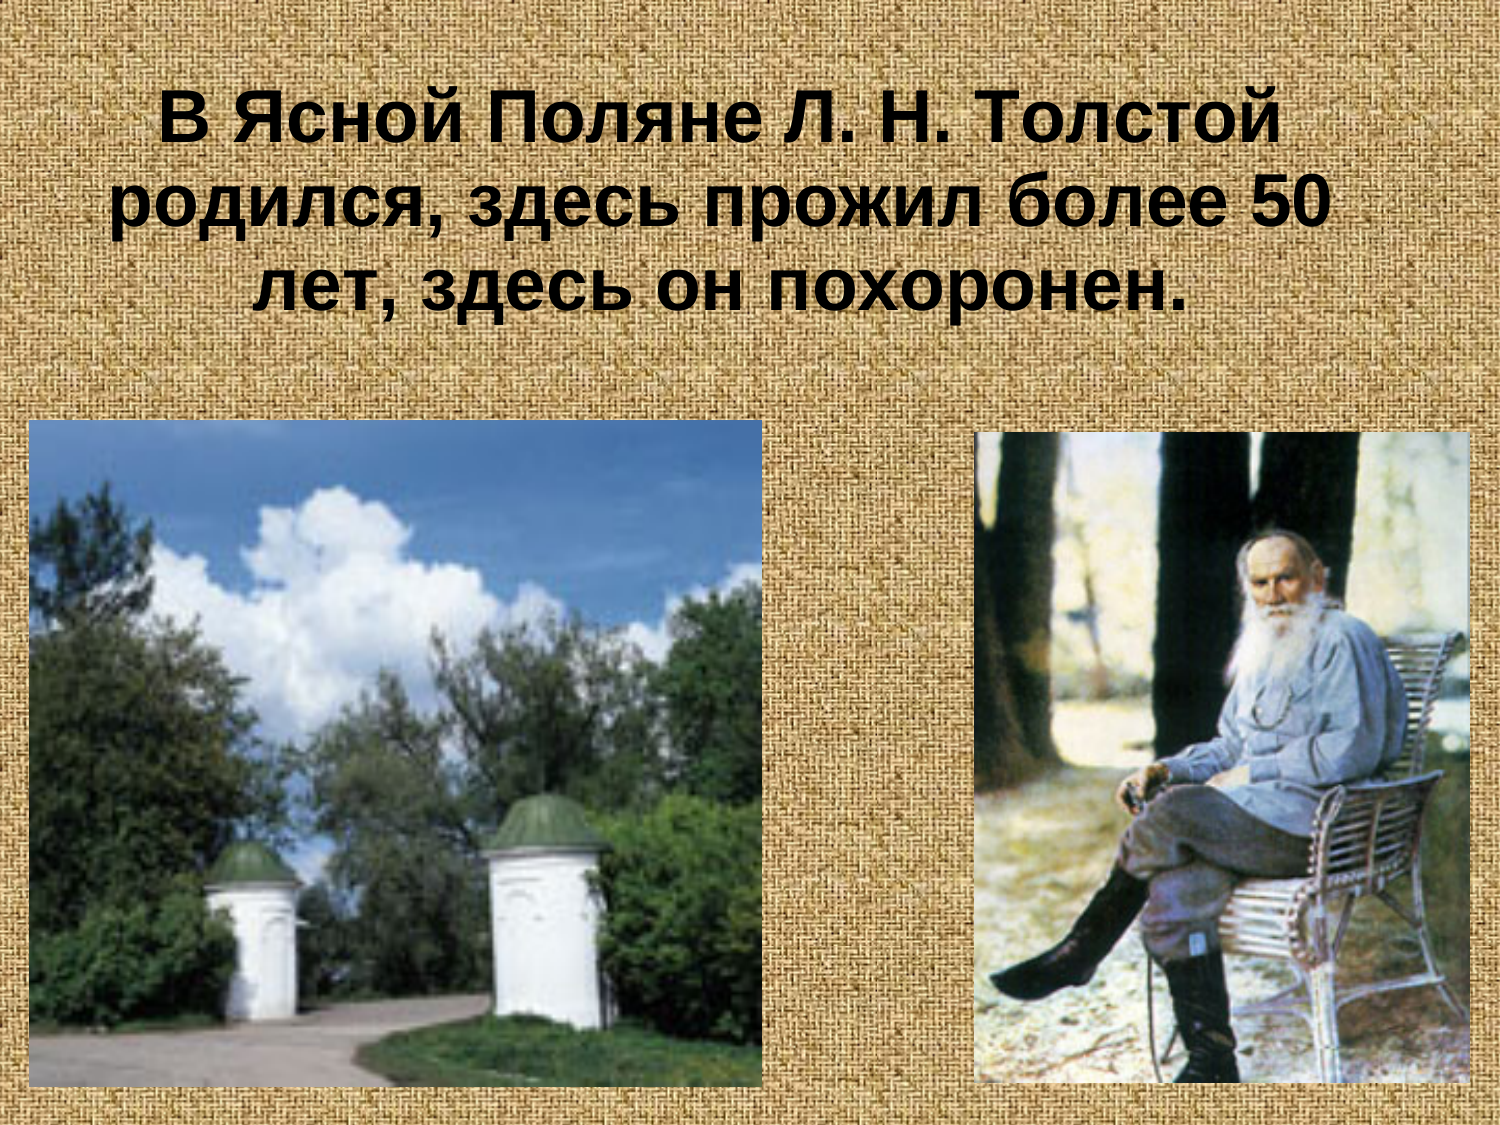

# В Ясной Поляне Л. Н. Толстой родился, здесь прожил более 50 лет, здесь он похоронен.